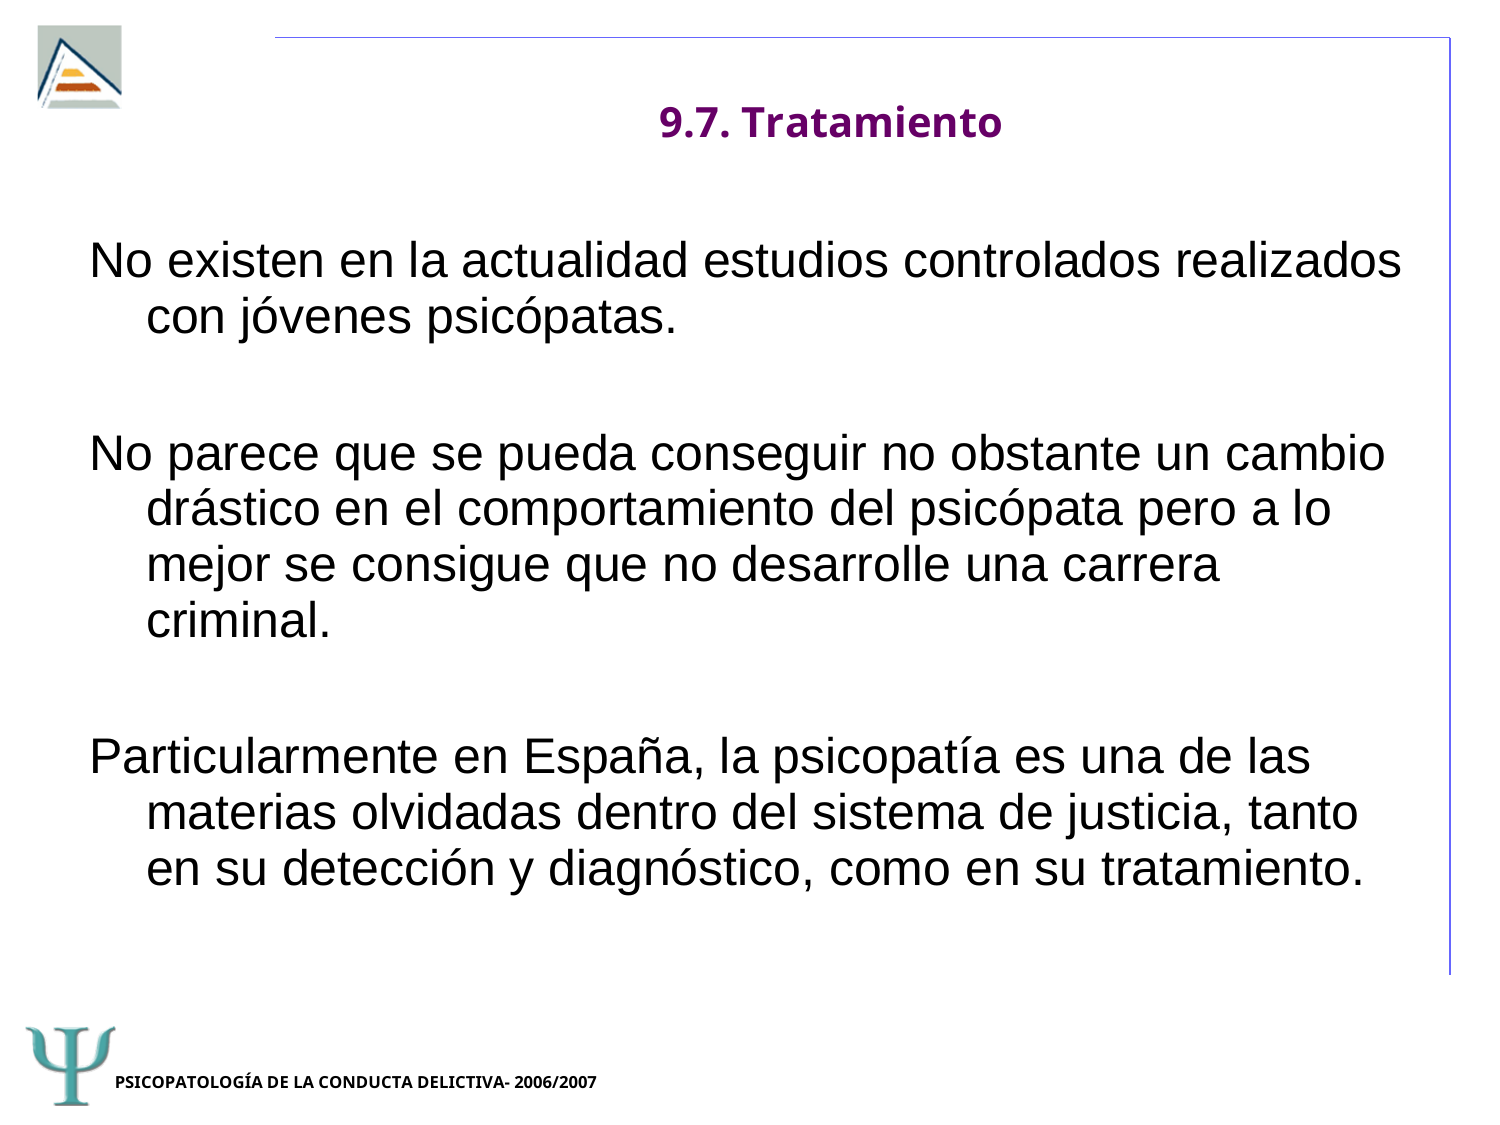

# 9.7. Tratamiento
No existen en la actualidad estudios controlados realizados con jóvenes psicópatas.
No parece que se pueda conseguir no obstante un cambio drástico en el comportamiento del psicópata pero a lo mejor se consigue que no desarrolle una carrera criminal.
Particularmente en España, la psicopatía es una de las materias olvidadas dentro del sistema de justicia, tanto en su detección y diagnóstico, como en su tratamiento.